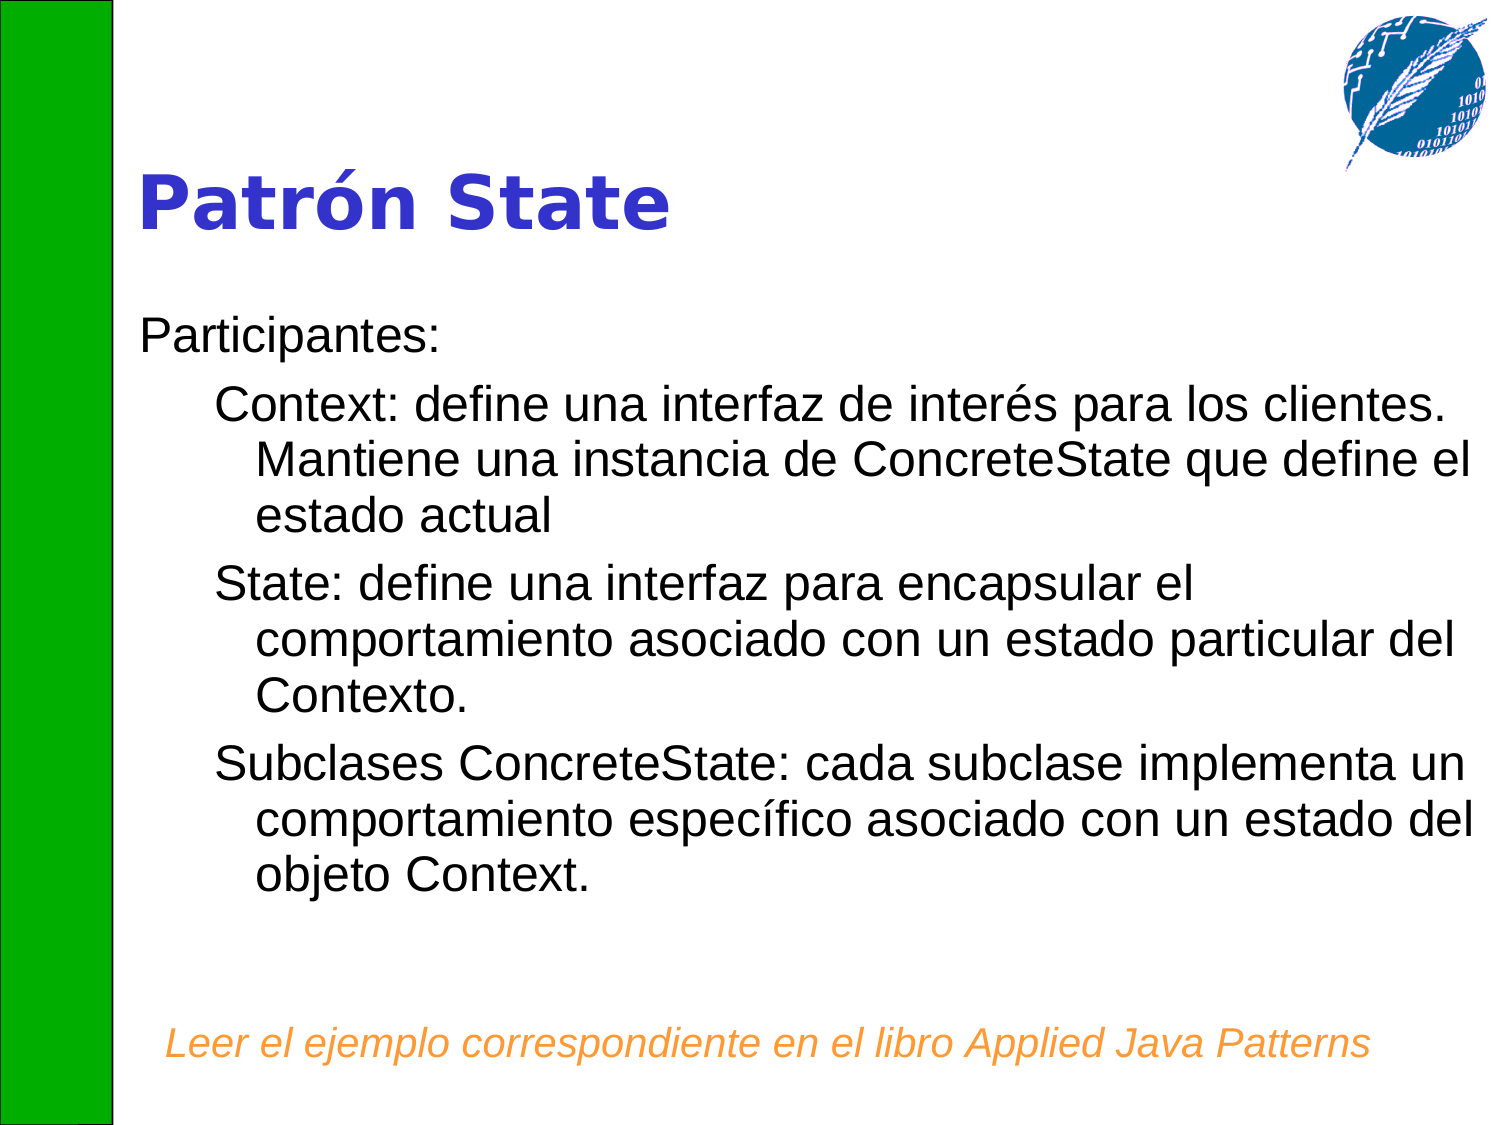

# Patrón State
Participantes:
Context: define una interfaz de interés para los clientes. Mantiene una instancia de ConcreteState que define el estado actual
State: define una interfaz para encapsular el comportamiento asociado con un estado particular del Contexto.
Subclases ConcreteState: cada subclase implementa un comportamiento específico asociado con un estado del objeto Context.
Leer el ejemplo correspondiente en el libro Applied Java Patterns